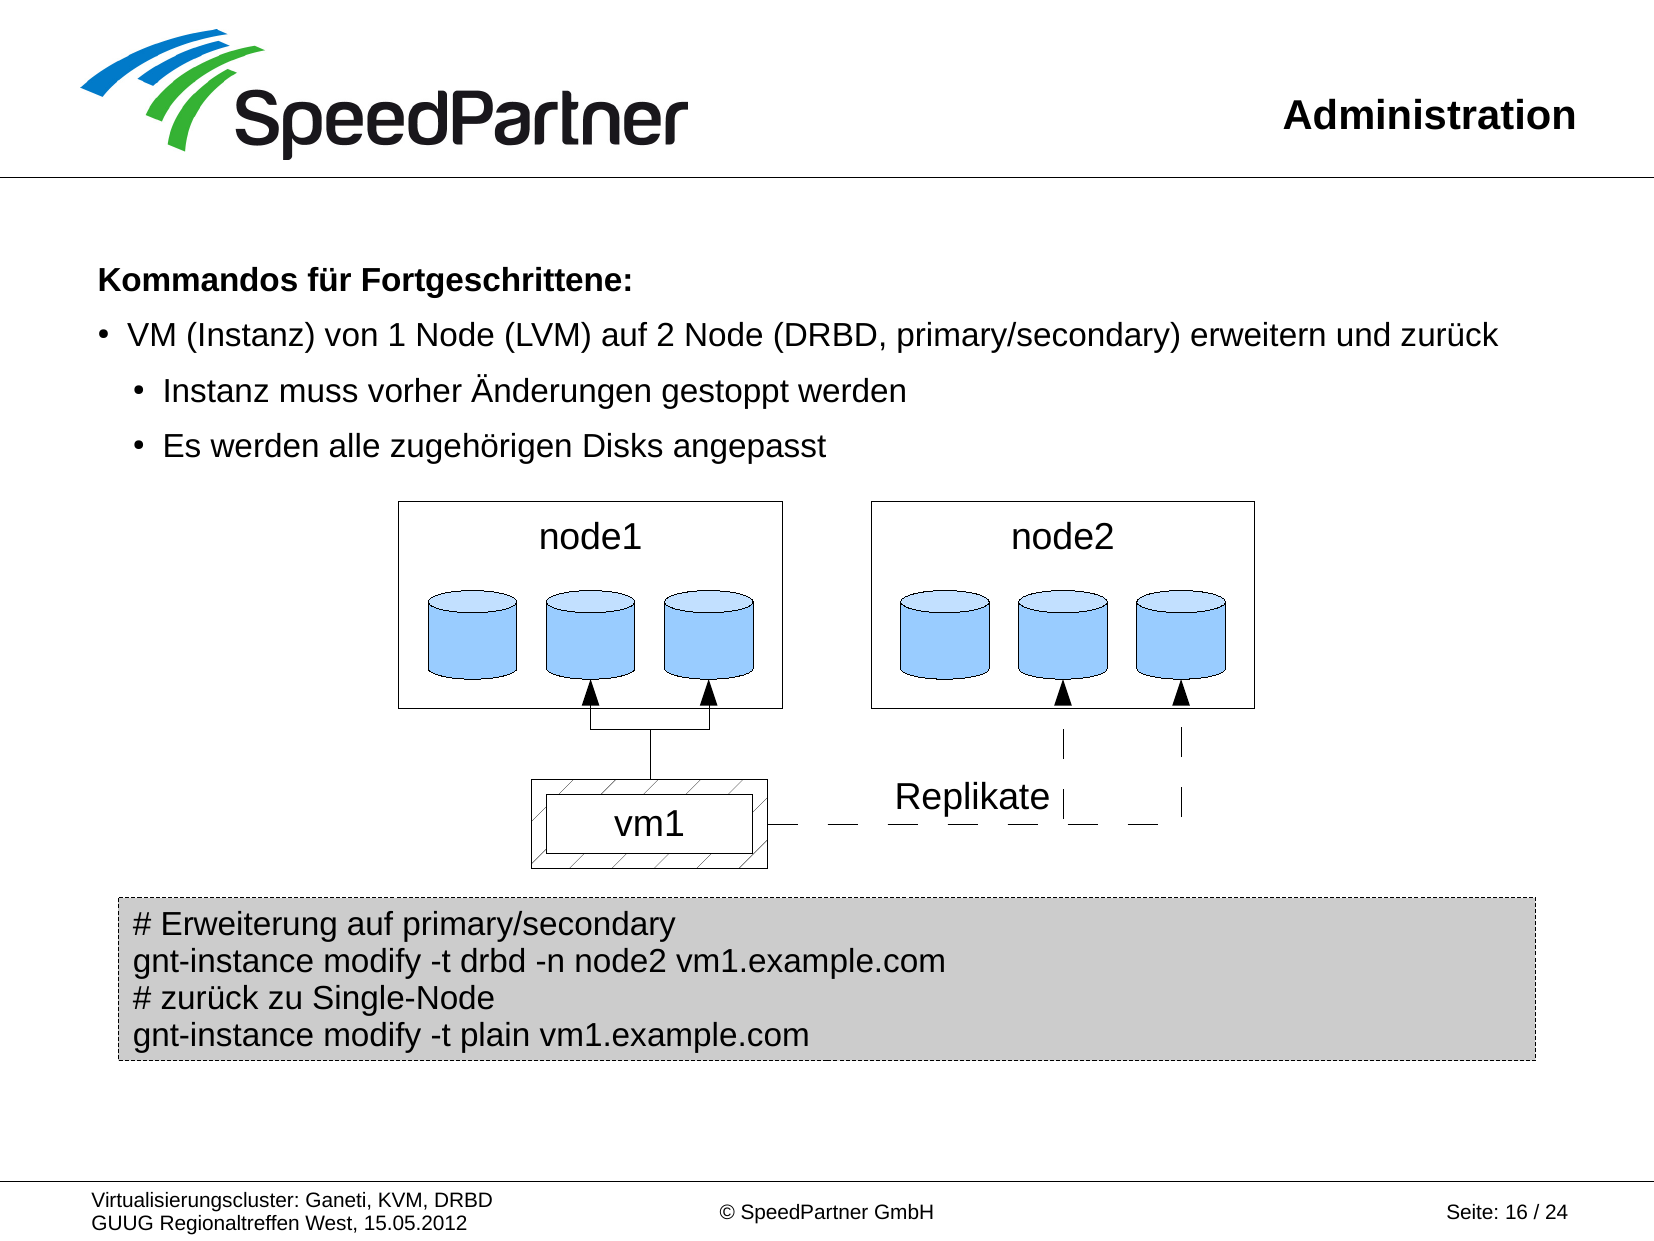

# Administration
Kommandos für Fortgeschrittene:
VM (Instanz) von 1 Node (LVM) auf 2 Node (DRBD, primary/secondary) erweitern und zurück
Instanz muss vorher Änderungen gestoppt werden
Es werden alle zugehörigen Disks angepasst
node1
node2
Replikate
vm1
# Erweiterung auf primary/secondary
gnt-instance modify -t drbd -n node2 vm1.example.com
# zurück zu Single-Node
gnt-instance modify -t plain vm1.example.com